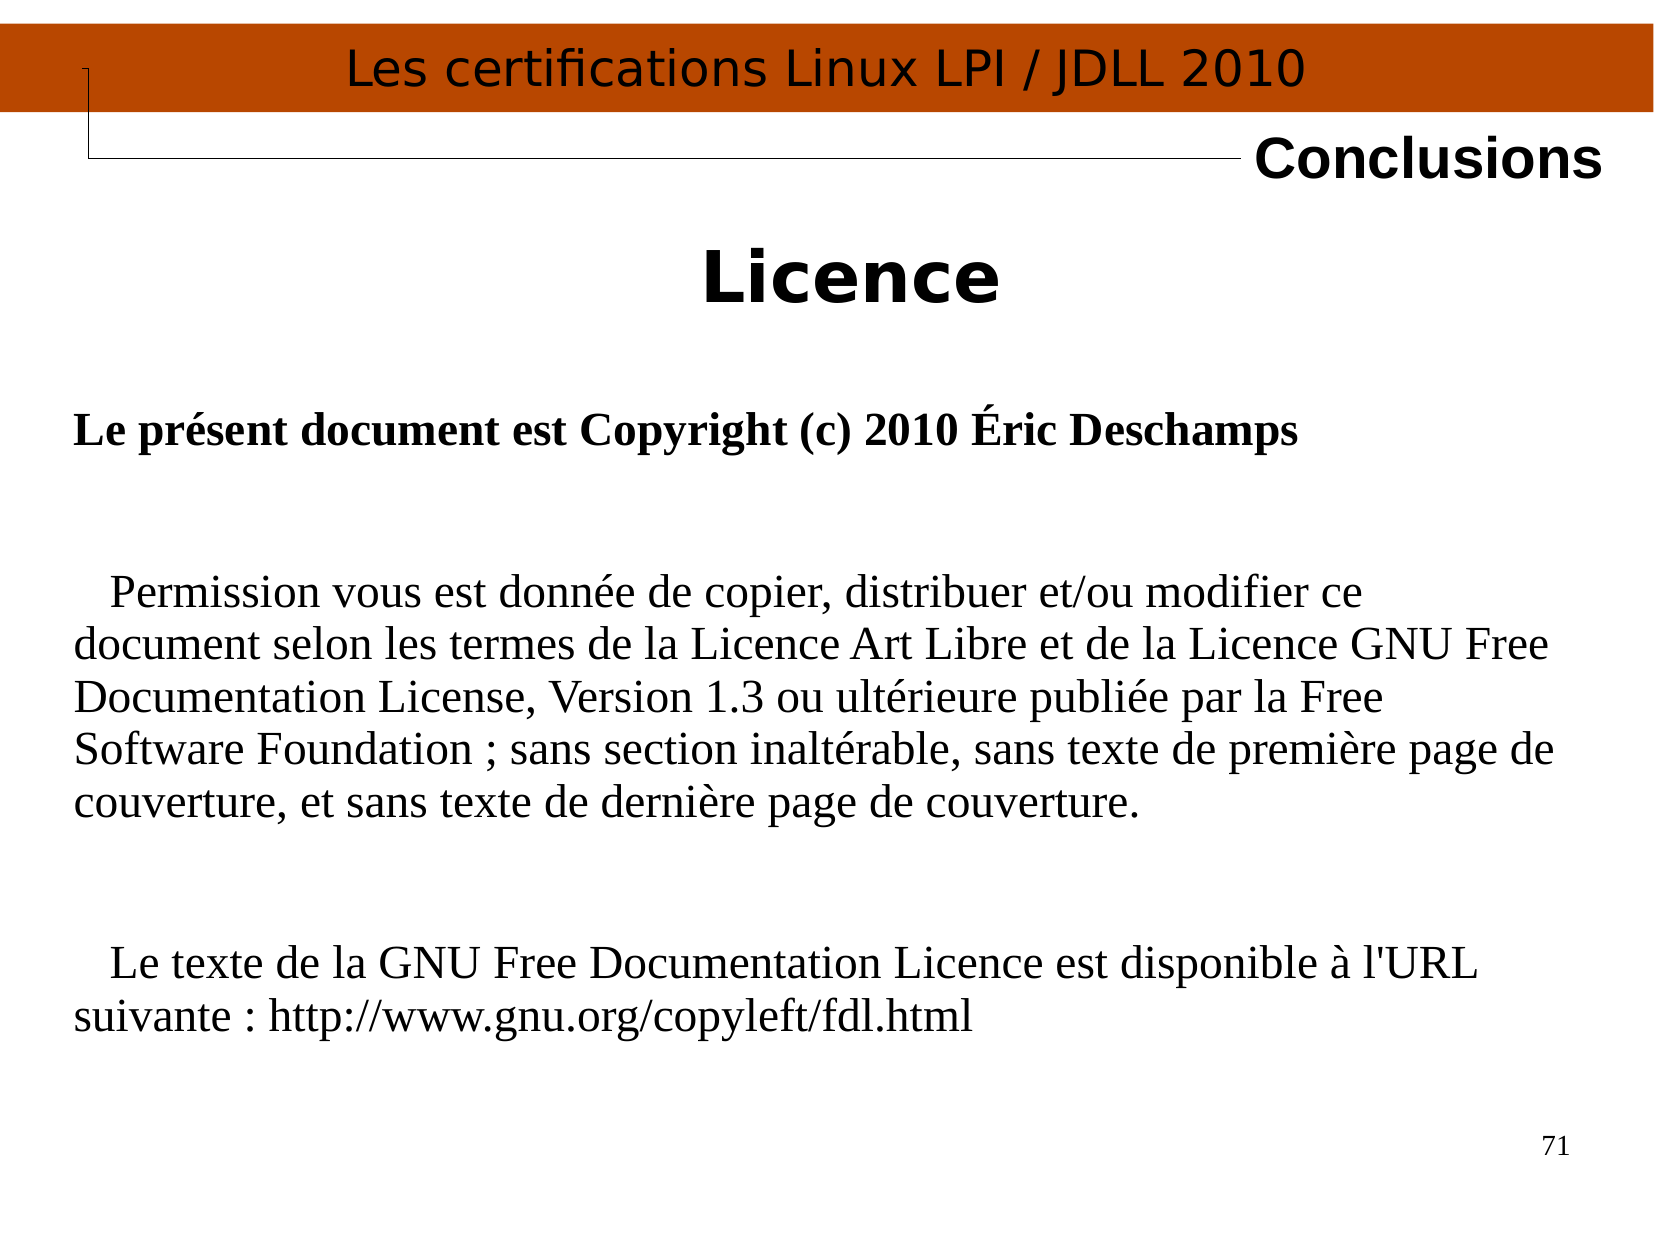

# Les certifications Linux LPI / JDLL 2010
Conclusions
Licence
Le présent document est Copyright (c) 2010 Éric Deschamps
 Permission vous est donnée de copier, distribuer et/ou modifier ce document selon les termes de la Licence Art Libre et de la Licence GNU Free Documentation License, Version 1.3 ou ultérieure publiée par la Free Software Foundation ; sans section inaltérable, sans texte de première page de couverture, et sans texte de dernière page de couverture.
 Le texte de la GNU Free Documentation Licence est disponible à l'URL suivante : http://www.gnu.org/copyleft/fdl.html
71